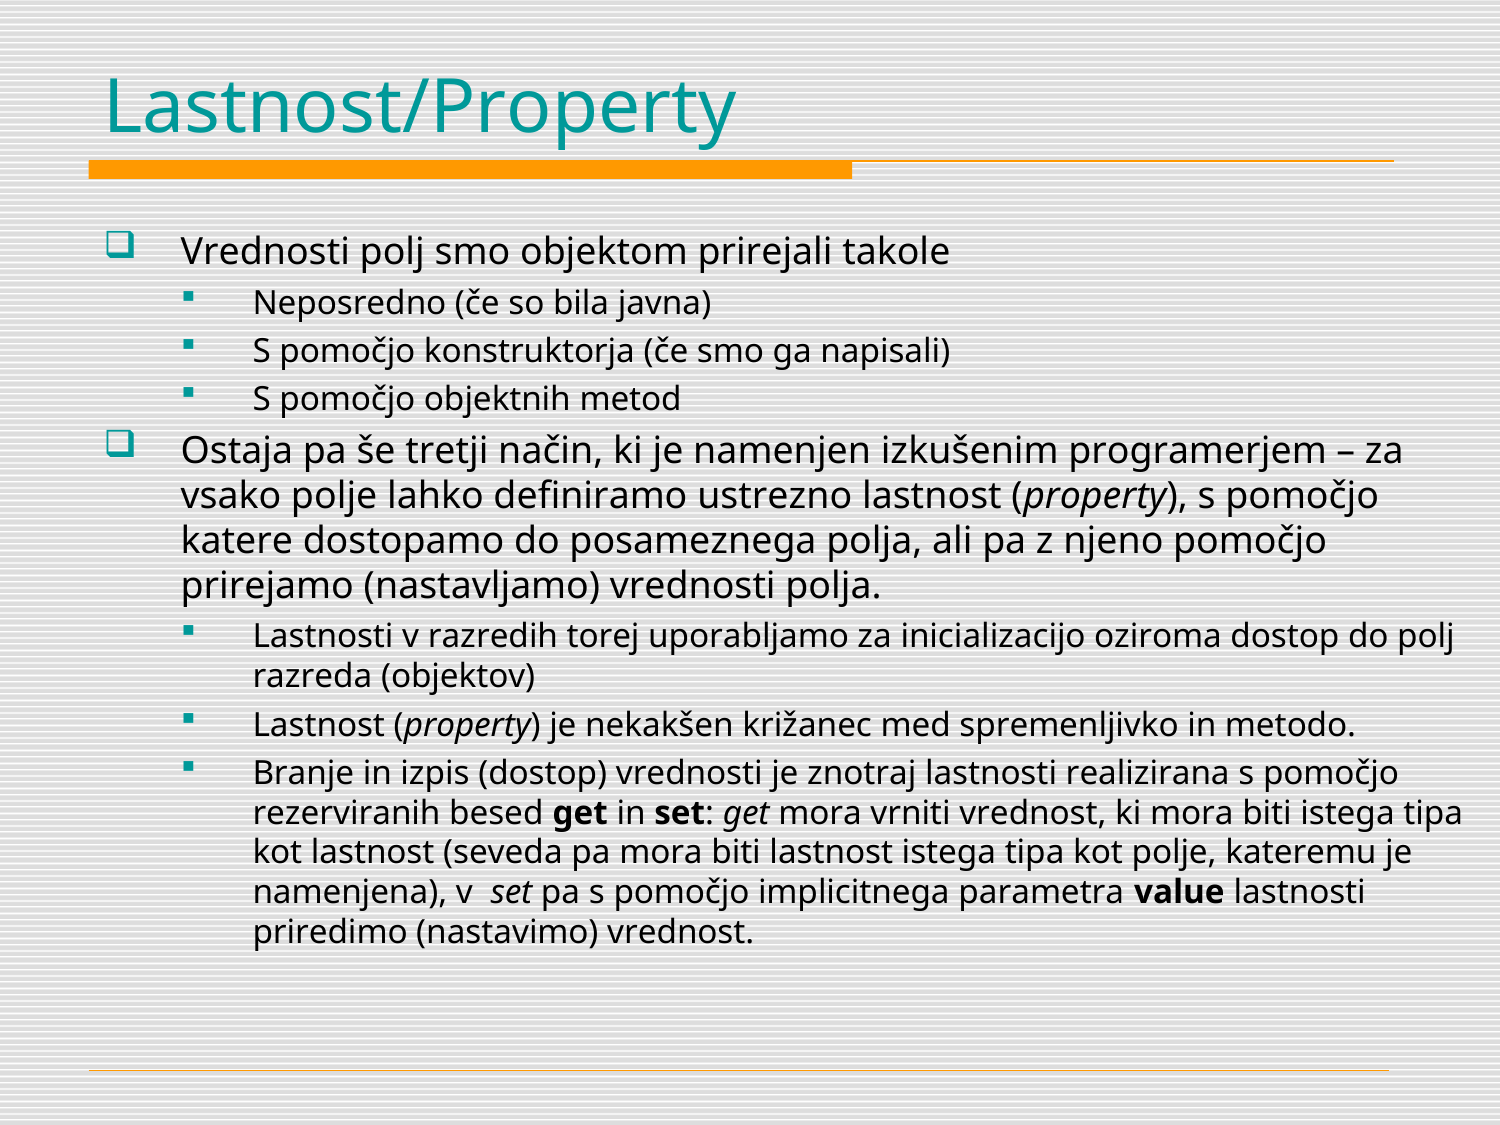

# Lastnost/Property
Vrednosti polj smo objektom prirejali takole
Neposredno (če so bila javna)
S pomočjo konstruktorja (če smo ga napisali)
S pomočjo objektnih metod
Ostaja pa še tretji način, ki je namenjen izkušenim programerjem – za vsako polje lahko definiramo ustrezno lastnost (property), s pomočjo katere dostopamo do posameznega polja, ali pa z njeno pomočjo prirejamo (nastavljamo) vrednosti polja.
Lastnosti v razredih torej uporabljamo za inicializacijo oziroma dostop do polj razreda (objektov)
Lastnost (property) je nekakšen križanec med spremenljivko in metodo.
Branje in izpis (dostop) vrednosti je znotraj lastnosti realizirana s pomočjo rezerviranih besed get in set: get mora vrniti vrednost, ki mora biti istega tipa kot lastnost (seveda pa mora biti lastnost istega tipa kot polje, kateremu je namenjena), v set pa s pomočjo implicitnega parametra value lastnosti priredimo (nastavimo) vrednost.